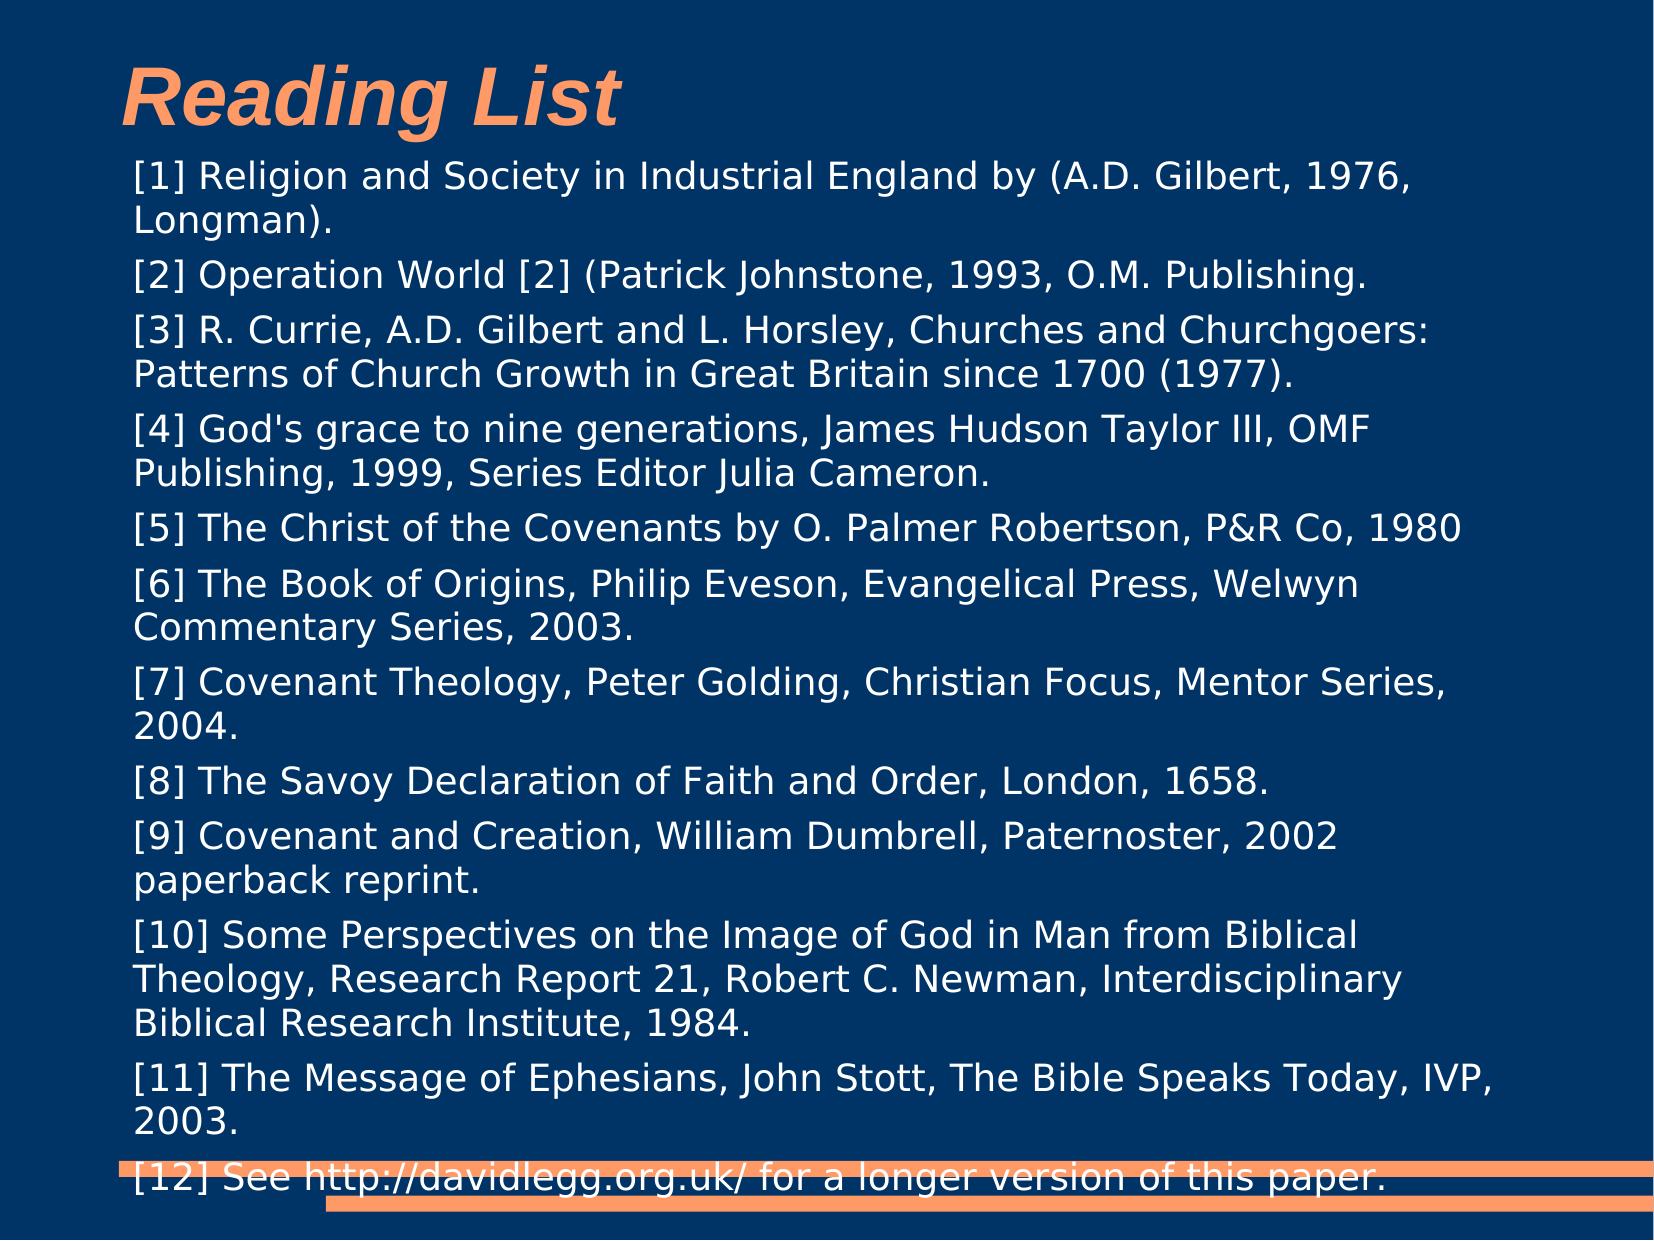

# Reading List
[1] Religion and Society in Industrial England by (A.D. Gilbert, 1976, Longman).
[2] Operation World [2] (Patrick Johnstone, 1993, O.M. Publishing.
[3] R. Currie, A.D. Gilbert and L. Horsley, Churches and Churchgoers: Patterns of Church Growth in Great Britain since 1700 (1977).
[4] God's grace to nine generations, James Hudson Taylor III, OMF Publishing, 1999, Series Editor Julia Cameron.
[5] The Christ of the Covenants by O. Palmer Robertson, P&R Co, 1980
[6] The Book of Origins, Philip Eveson, Evangelical Press, Welwyn Commentary Series, 2003.
[7] Covenant Theology, Peter Golding, Christian Focus, Mentor Series, 2004.
[8] The Savoy Declaration of Faith and Order, London, 1658.
[9] Covenant and Creation, William Dumbrell, Paternoster, 2002 paperback reprint.
[10] Some Perspectives on the Image of God in Man from Biblical Theology, Research Report 21, Robert C. Newman, Interdisciplinary Biblical Research Institute, 1984.
[11] The Message of Ephesians, John Stott, The Bible Speaks Today, IVP, 2003.
[12] See http://davidlegg.org.uk/ for a longer version of this paper.